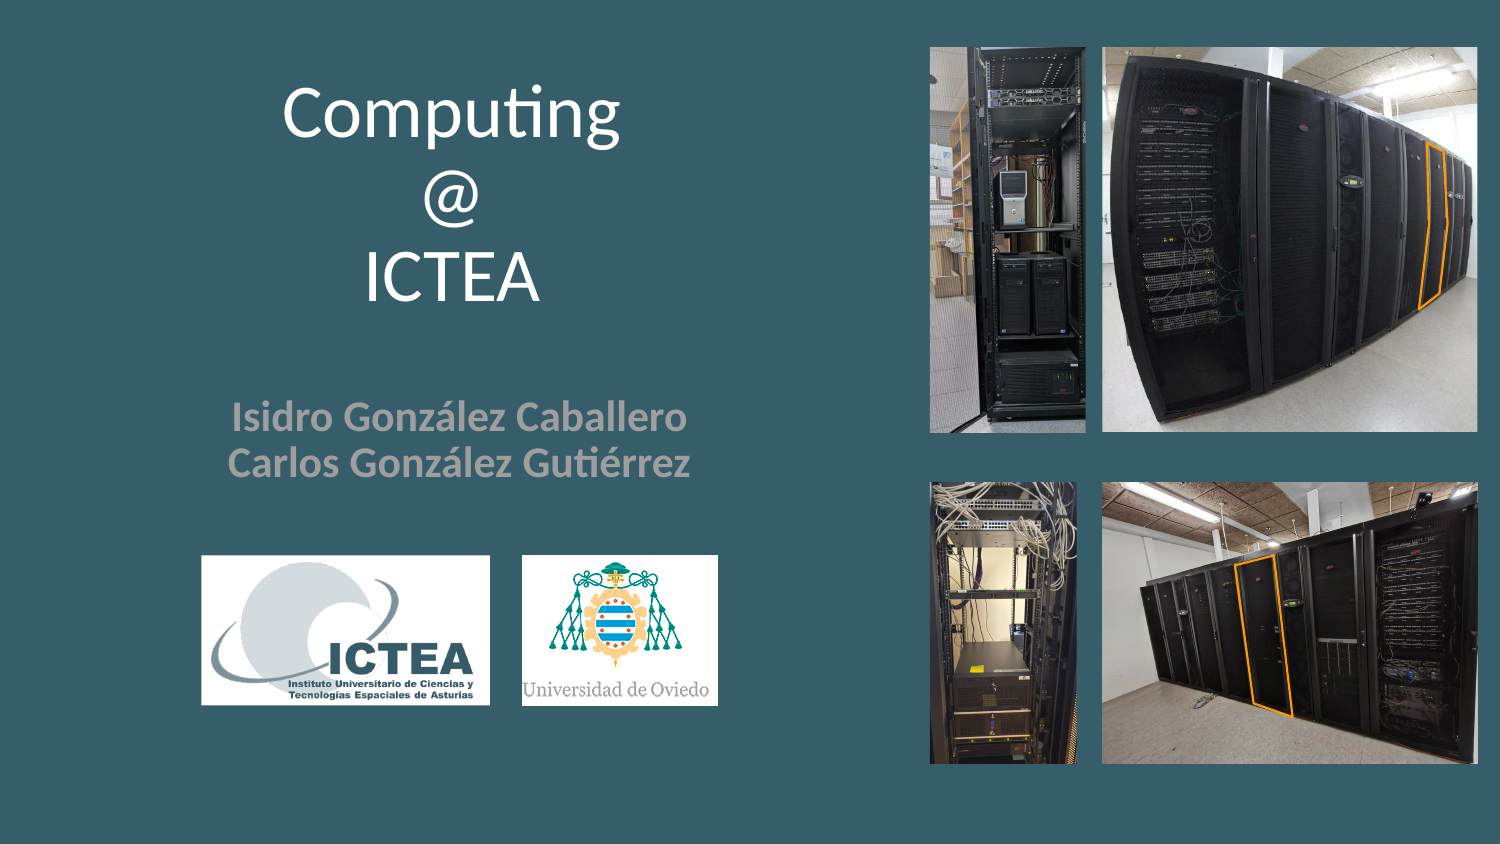

# Computing @ ICTEA
Isidro González Caballero
Carlos González Gutiérrez